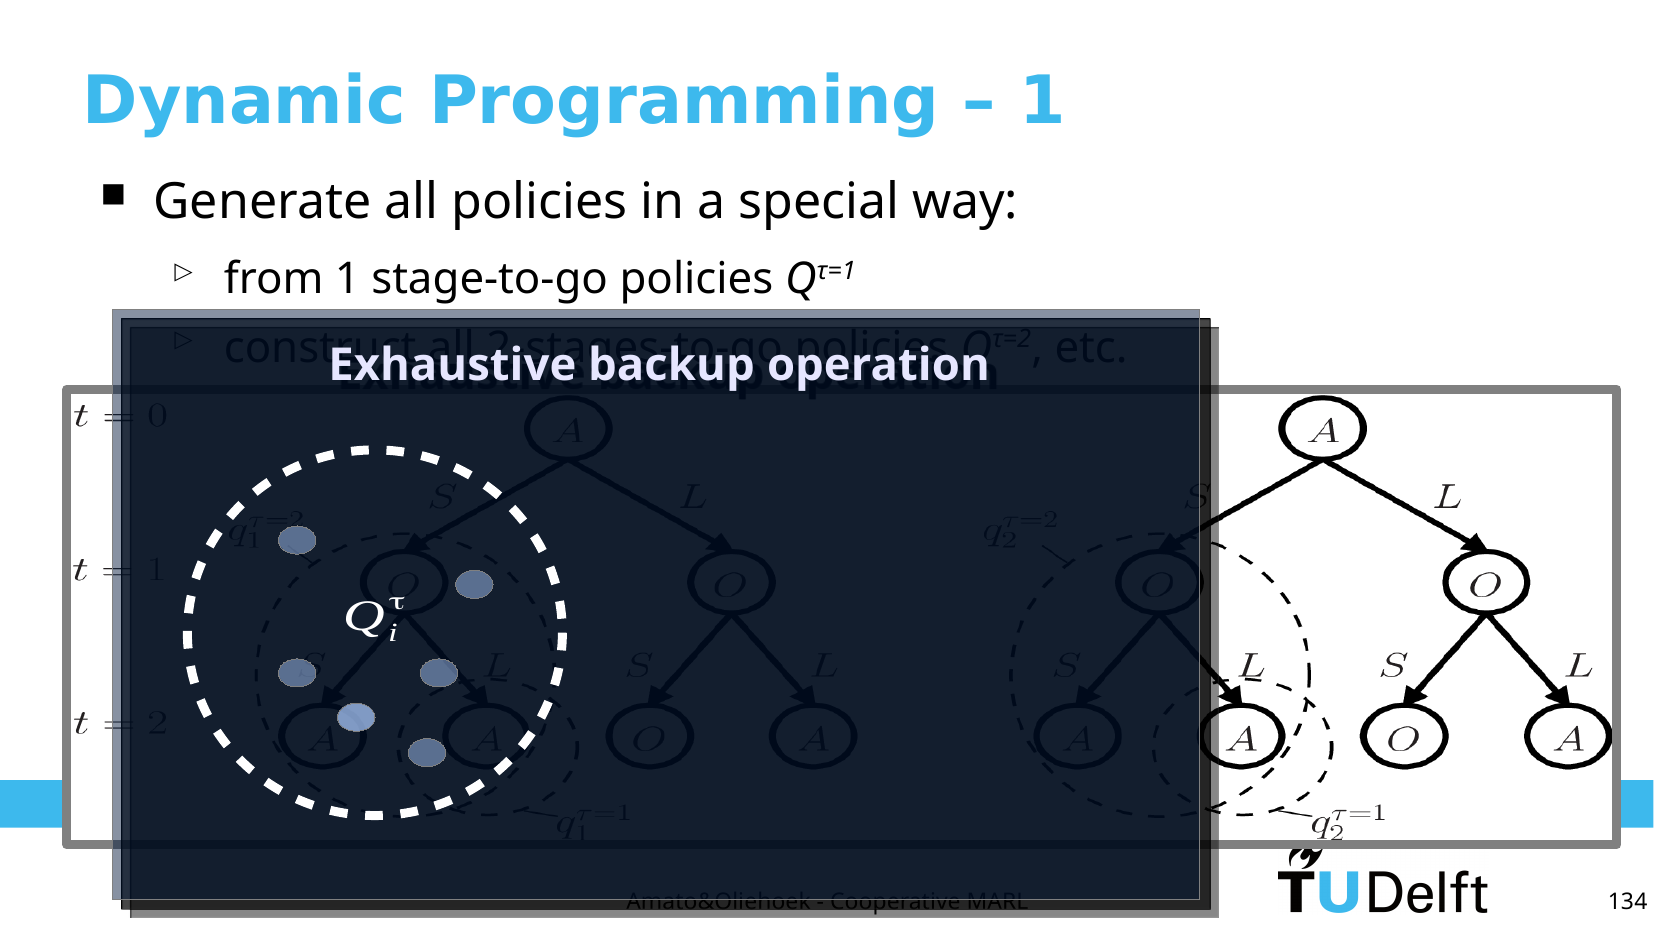

# Dynamic Programming – 1
Generate all policies in a special way:
from 1 stage-to-go policies Qτ=1
construct all 2-stages-to-go policies Qτ=2, etc.
Exhaustive backup operation
Amato&Oliehoek - Cooperative MARL
134